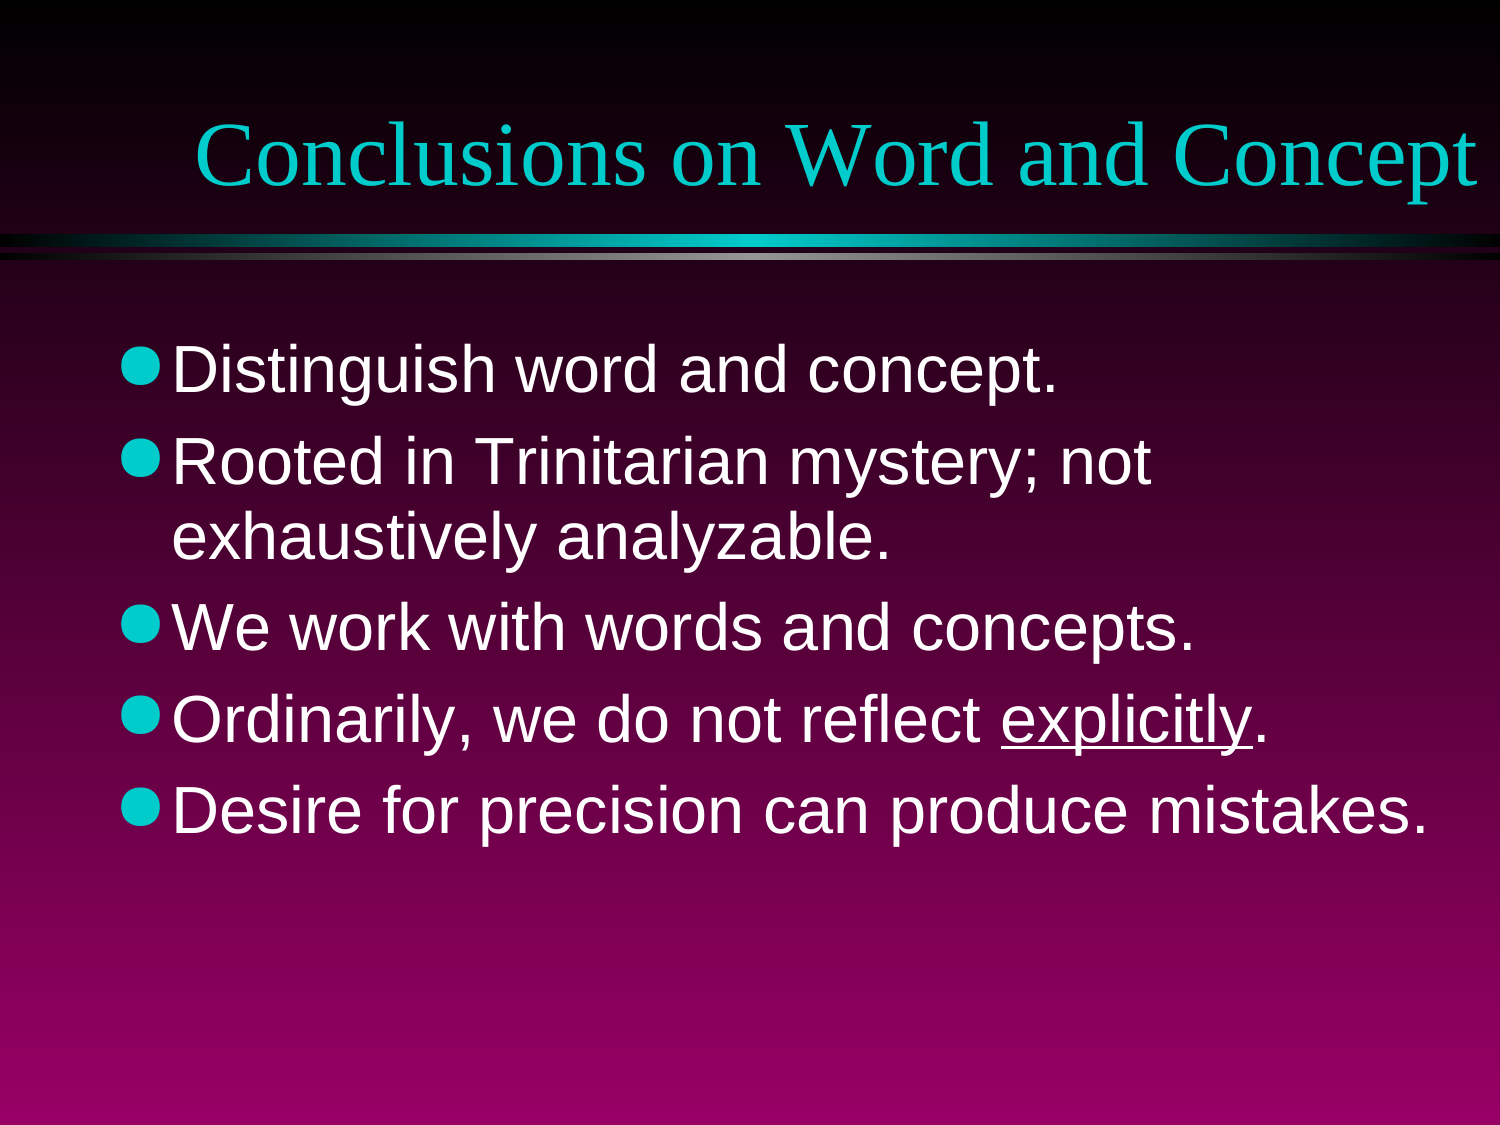

# Conclusions on Word and Concept
Distinguish word and concept.
Rooted in Trinitarian mystery; not exhaustively analyzable.
We work with words and concepts.
Ordinarily, we do not reflect explicitly.
Desire for precision can produce mistakes.